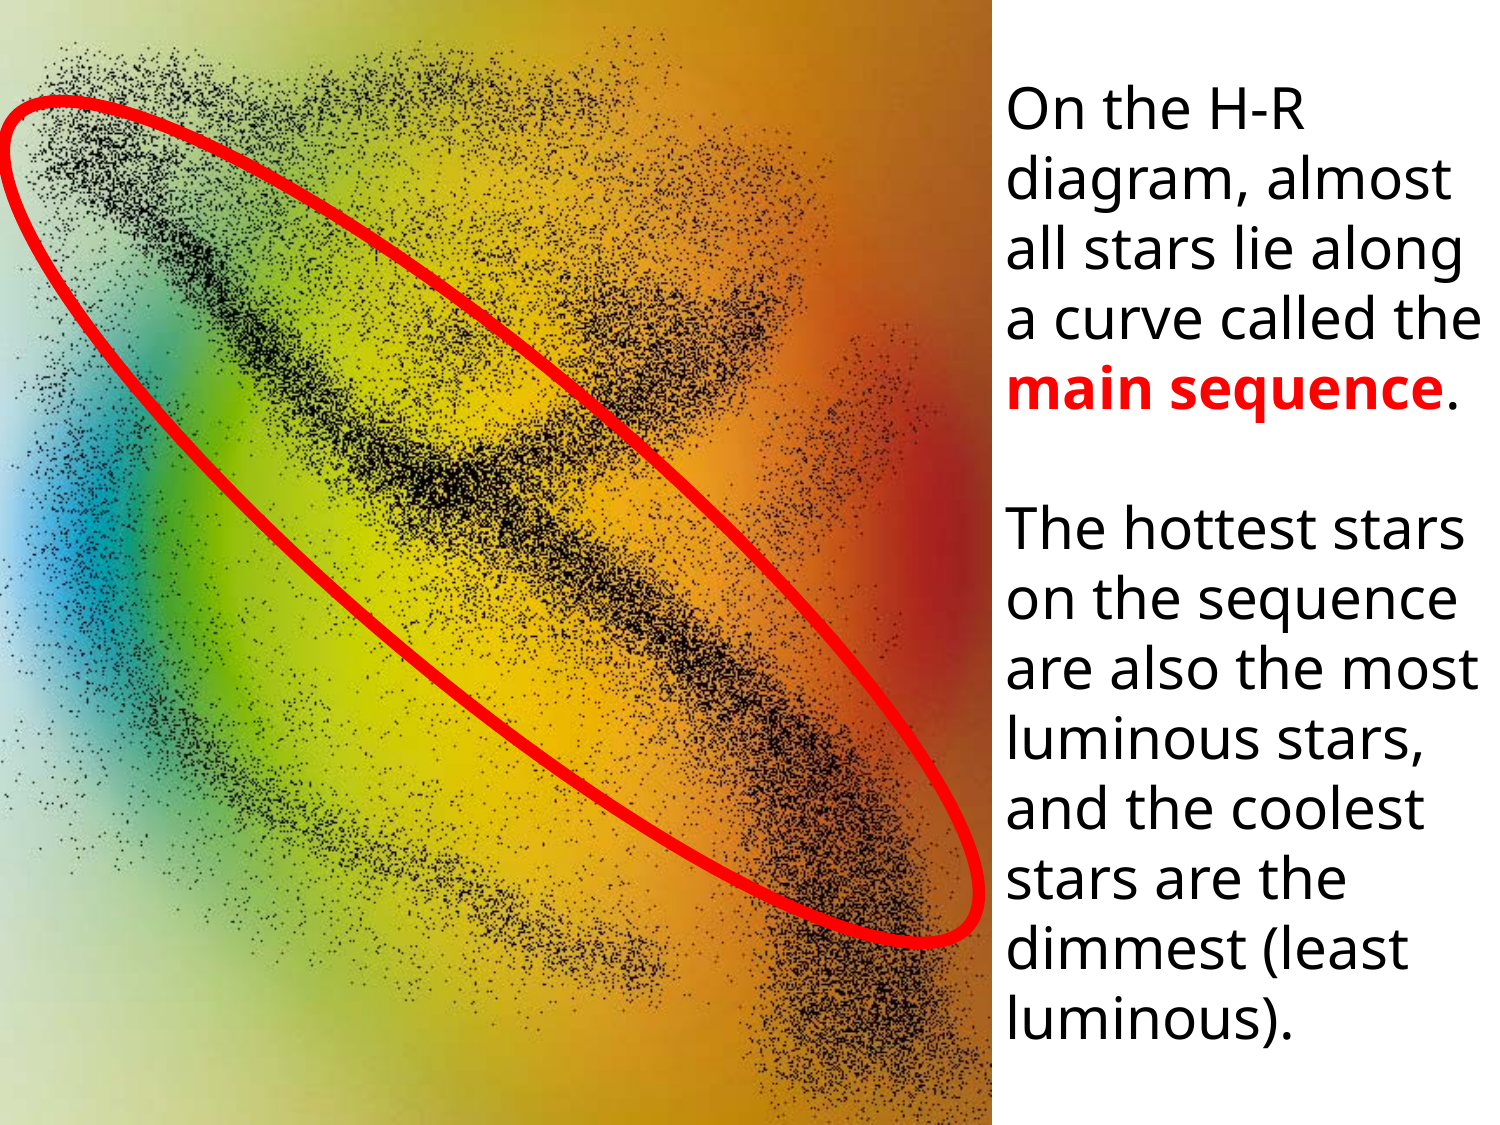

On the H-R diagram, almost all stars lie along a curve called the main sequence.
The hottest stars on the sequence are also the most luminous stars, and the coolest stars are the dimmest (least luminous).